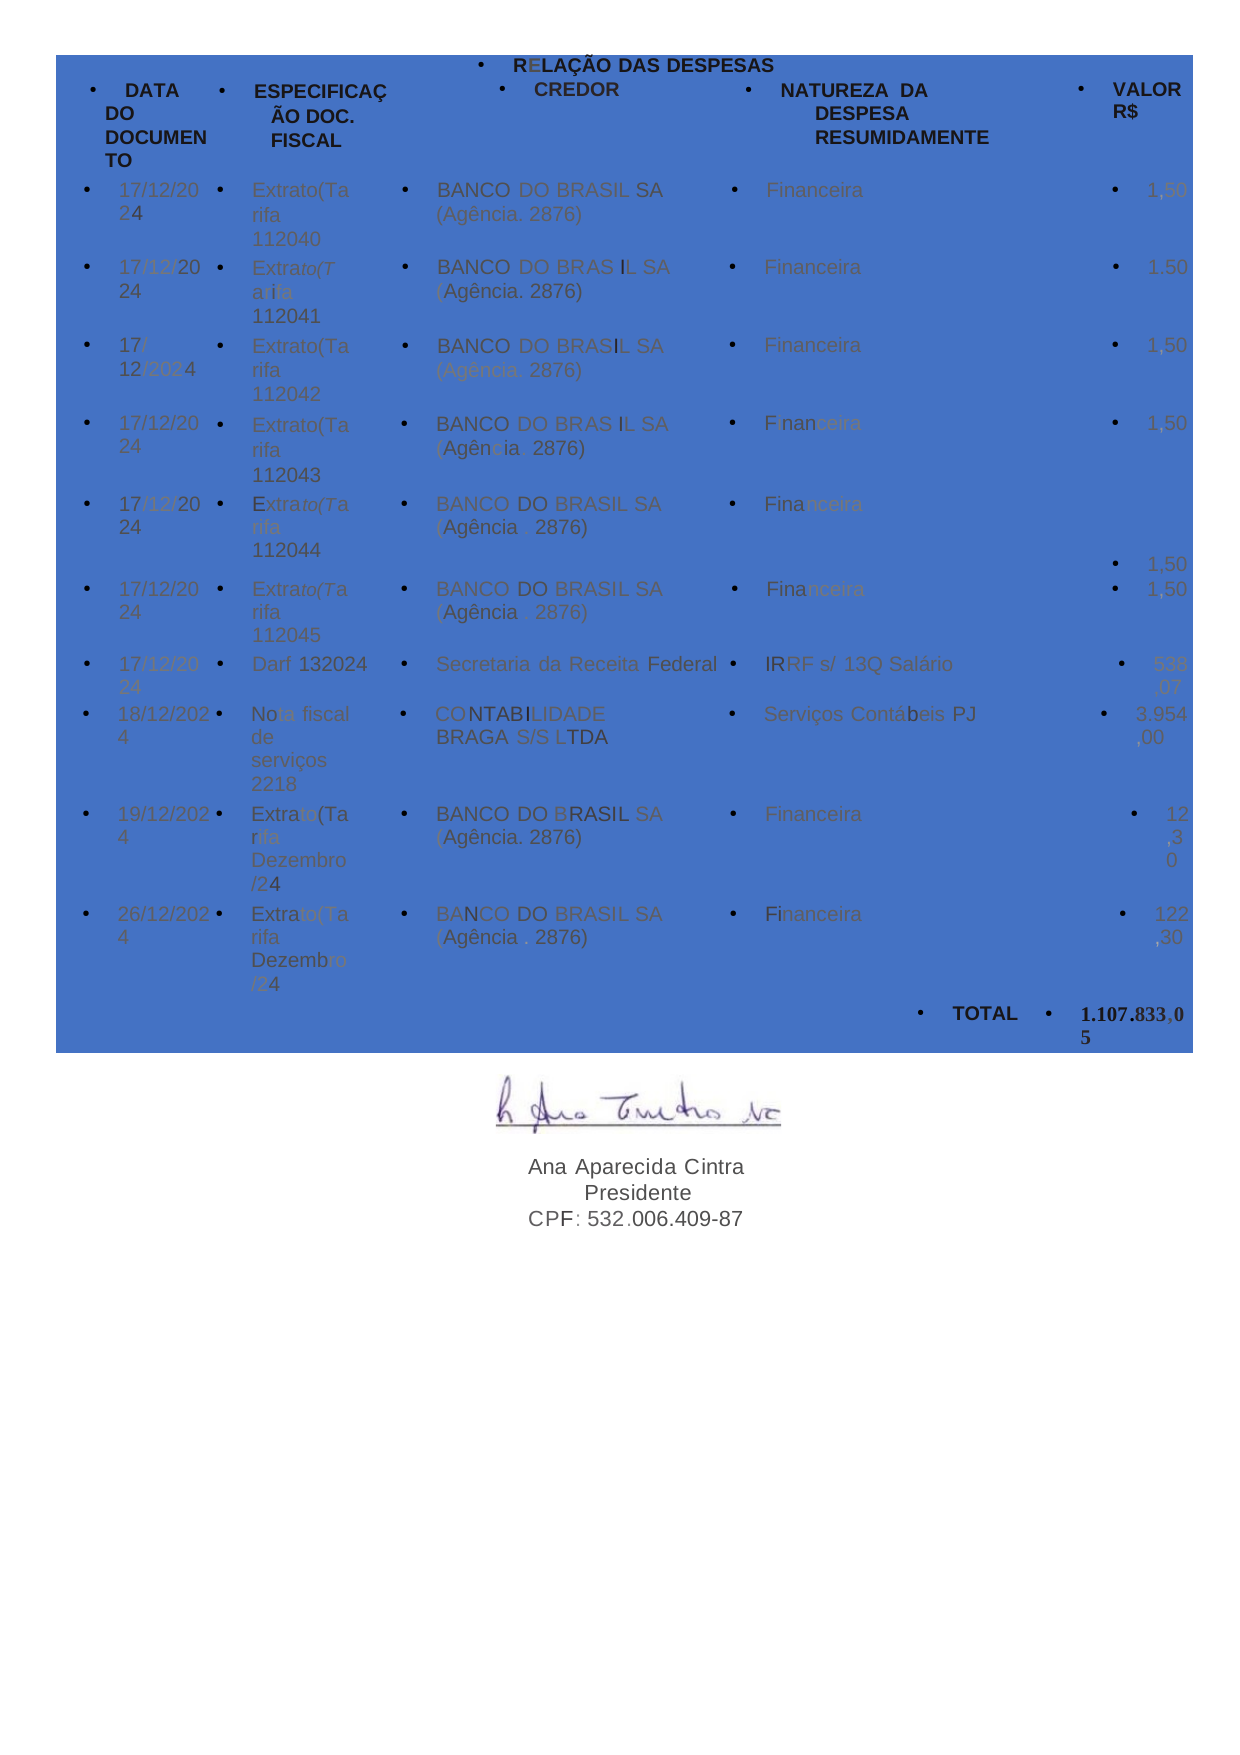

| RELAÇÃO DAS DESPESAS | | | | |
| --- | --- | --- | --- | --- |
| DATA DO DOCUMENTO | ESPECIFICAÇÃO DOC. FISCAL | CREDOR | NATUREZA DA DESPESA RESUMIDAMENTE | VALOR R$ |
| 17/12/2024 | Extrato(Tarifa 112040 | BANCO DO BRASIL SA (Agência. 2876) | Financeira | 1,50 |
| 17/12/2024 | Extrato(T arifa 112041 | BANCO DO BRAS IL SA (Agência. 2876) | Financeira | 1.50 |
| 17/ 12/2024 | Extrato(Tarifa 112042 | BANCO DO BRASIL SA (Agência. 2876) | Financeira | 1,50 |
| 17/12/2024 | Extrato(Tarifa 112043 | BANCO DO BRAS IL SA (Agência. 2876) | Financeira | 1,50 |
| 17/12/2024 | Extrato(Tarifa 112044 | BANCO DO BRASIL SA (Agência . 2876) | Financeira | |
| | | | | 1,50 |
| 17/12/2024 | Extrato(Tarifa 112045 | BANCO DO BRASIL SA (Agência . 2876) | Financeira | 1,50 |
| 17/12/2024 | Darf 132024 | Secretaria da Receita Federal | IRRF s/ 13Q Salário | 538,07 |
| 18/12/2024 | Nota fiscal de serviços 2218 | CONTABILIDADE BRAGA S/S LTDA | Serviços Contábeis PJ | 3.954,00 |
| 19/12/2024 | Extrato(Tarifa Dezembro/24 | BANCO DO BRASIL SA (Agência. 2876) | Financeira | 12,30 |
| 26/12/2024 | Extrato(Tarifa Dezembro/24 | BANCO DO BRASIL SA (Agência . 2876) | Financeira | 122,30 |
| TOTAL | | | | 1.107.833,05 |
Total de juros, Multa e Correção R$ 0,00 / * Total de Descontos R$ 0,00
Ana Aparecida Cintra Presidente
CPF: 532.006.409-87